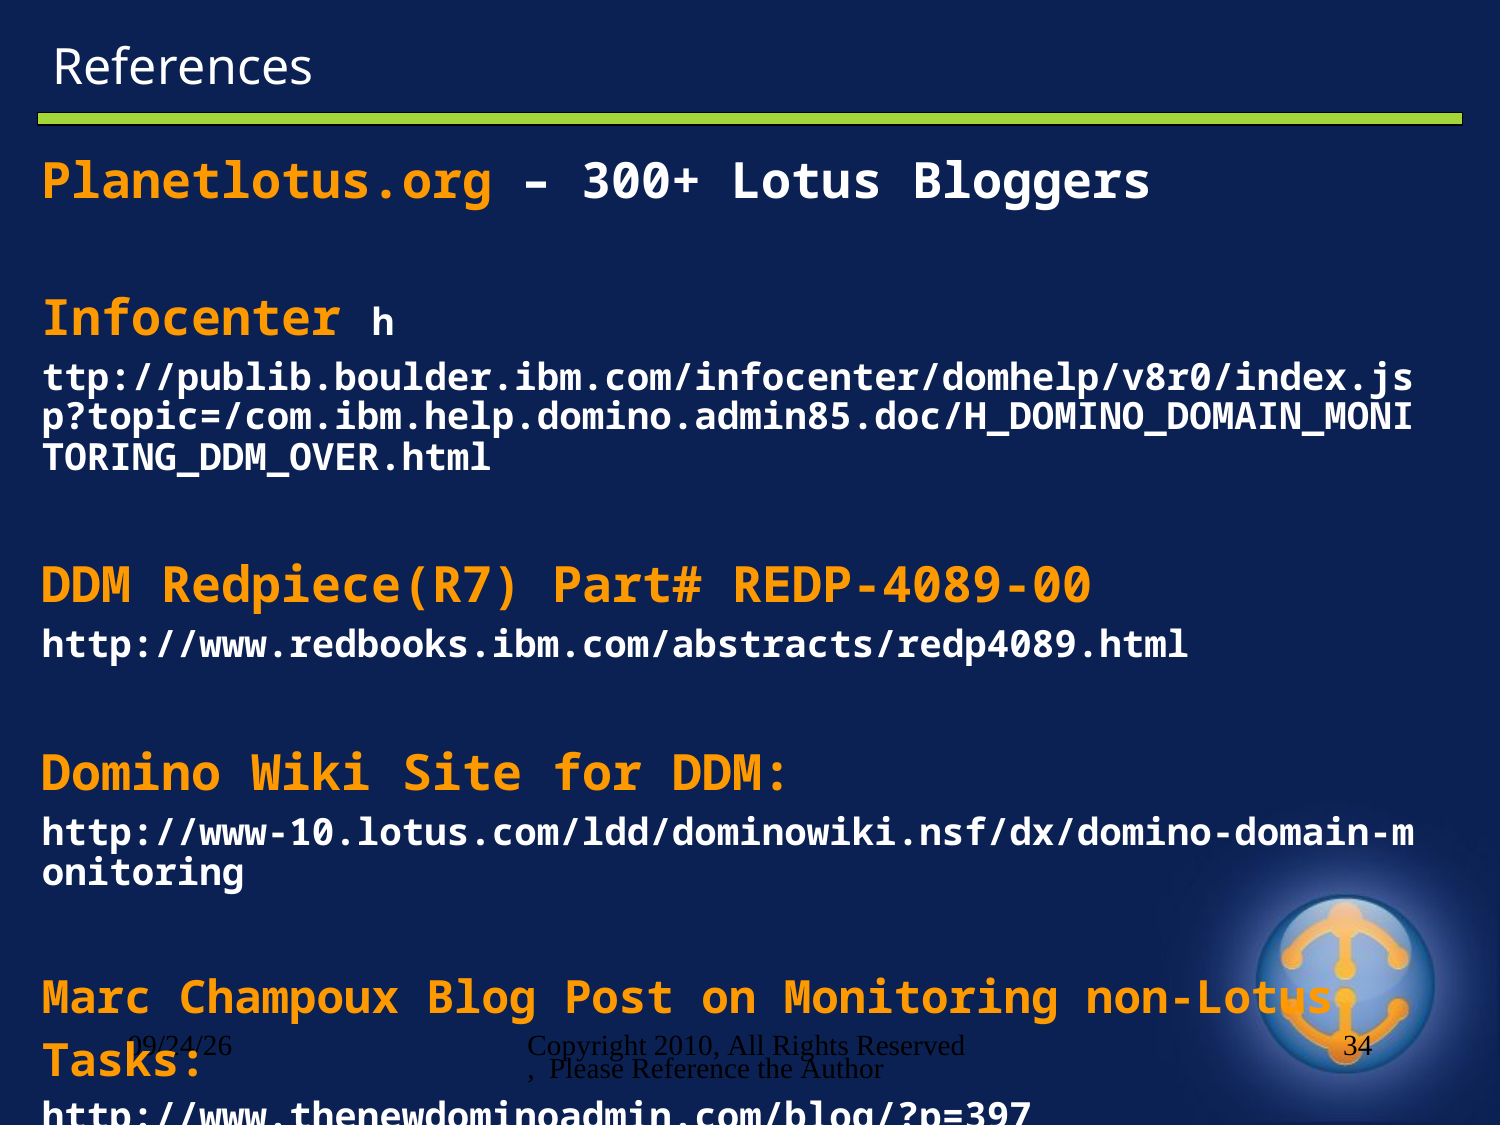

References
Planetlotus.org – 300+ Lotus Bloggers
Infocenter http://publib.boulder.ibm.com/infocenter/domhelp/v8r0/index.jsp?topic=/com.ibm.help.domino.admin85.doc/H_DOMINO_DOMAIN_MONITORING_DDM_OVER.html
DDM Redpiece(R7) Part# REDP-4089-00 http://www.redbooks.ibm.com/abstracts/redp4089.html
Domino Wiki Site for DDM:
http://www-10.lotus.com/ldd/dominowiki.nsf/dx/domino-domain-monitoring
Marc Champoux Blog Post on Monitoring non-Lotus Tasks:
http://www.thenewdominoadmin.com/blog/?p=397
Copyright 2010, All Rights Reserved, Please Reference the Author
34